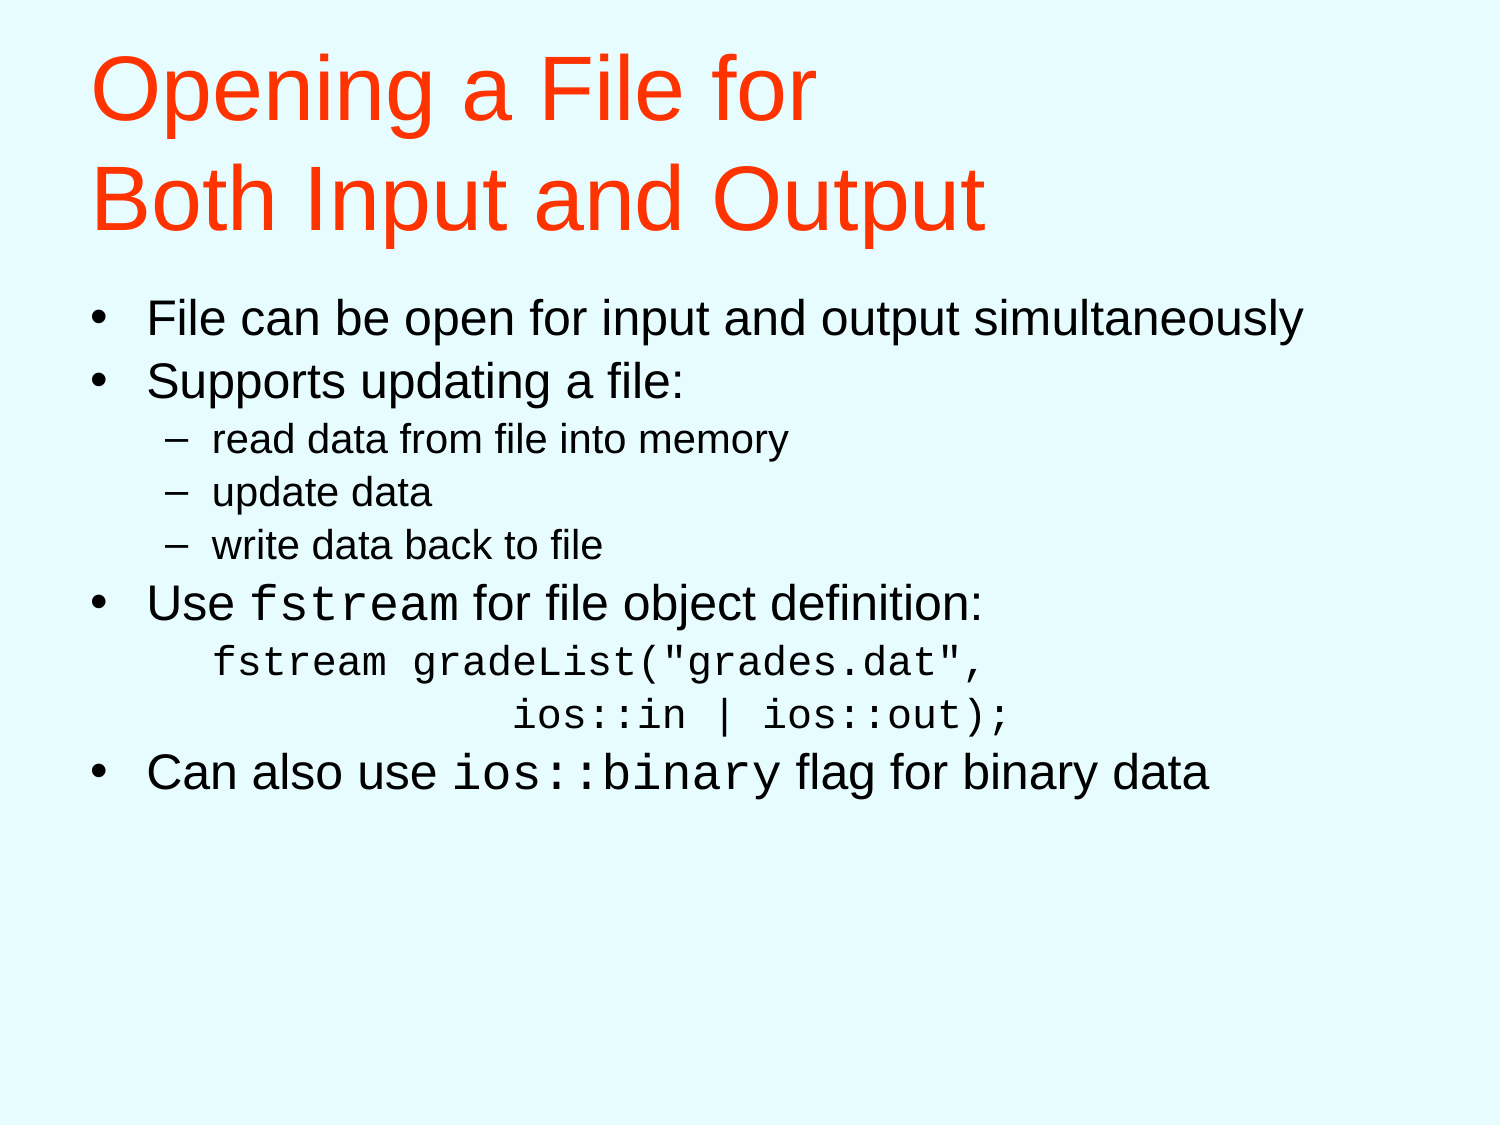

# Opening a File for Both Input and Output
File can be open for input and output simultaneously
Supports updating a file:
read data from file into memory
update data
write data back to file
Use fstream for file object definition:
	fstream gradeList("grades.dat",
			ios::in | ios::out);
Can also use ios::binary flag for binary data